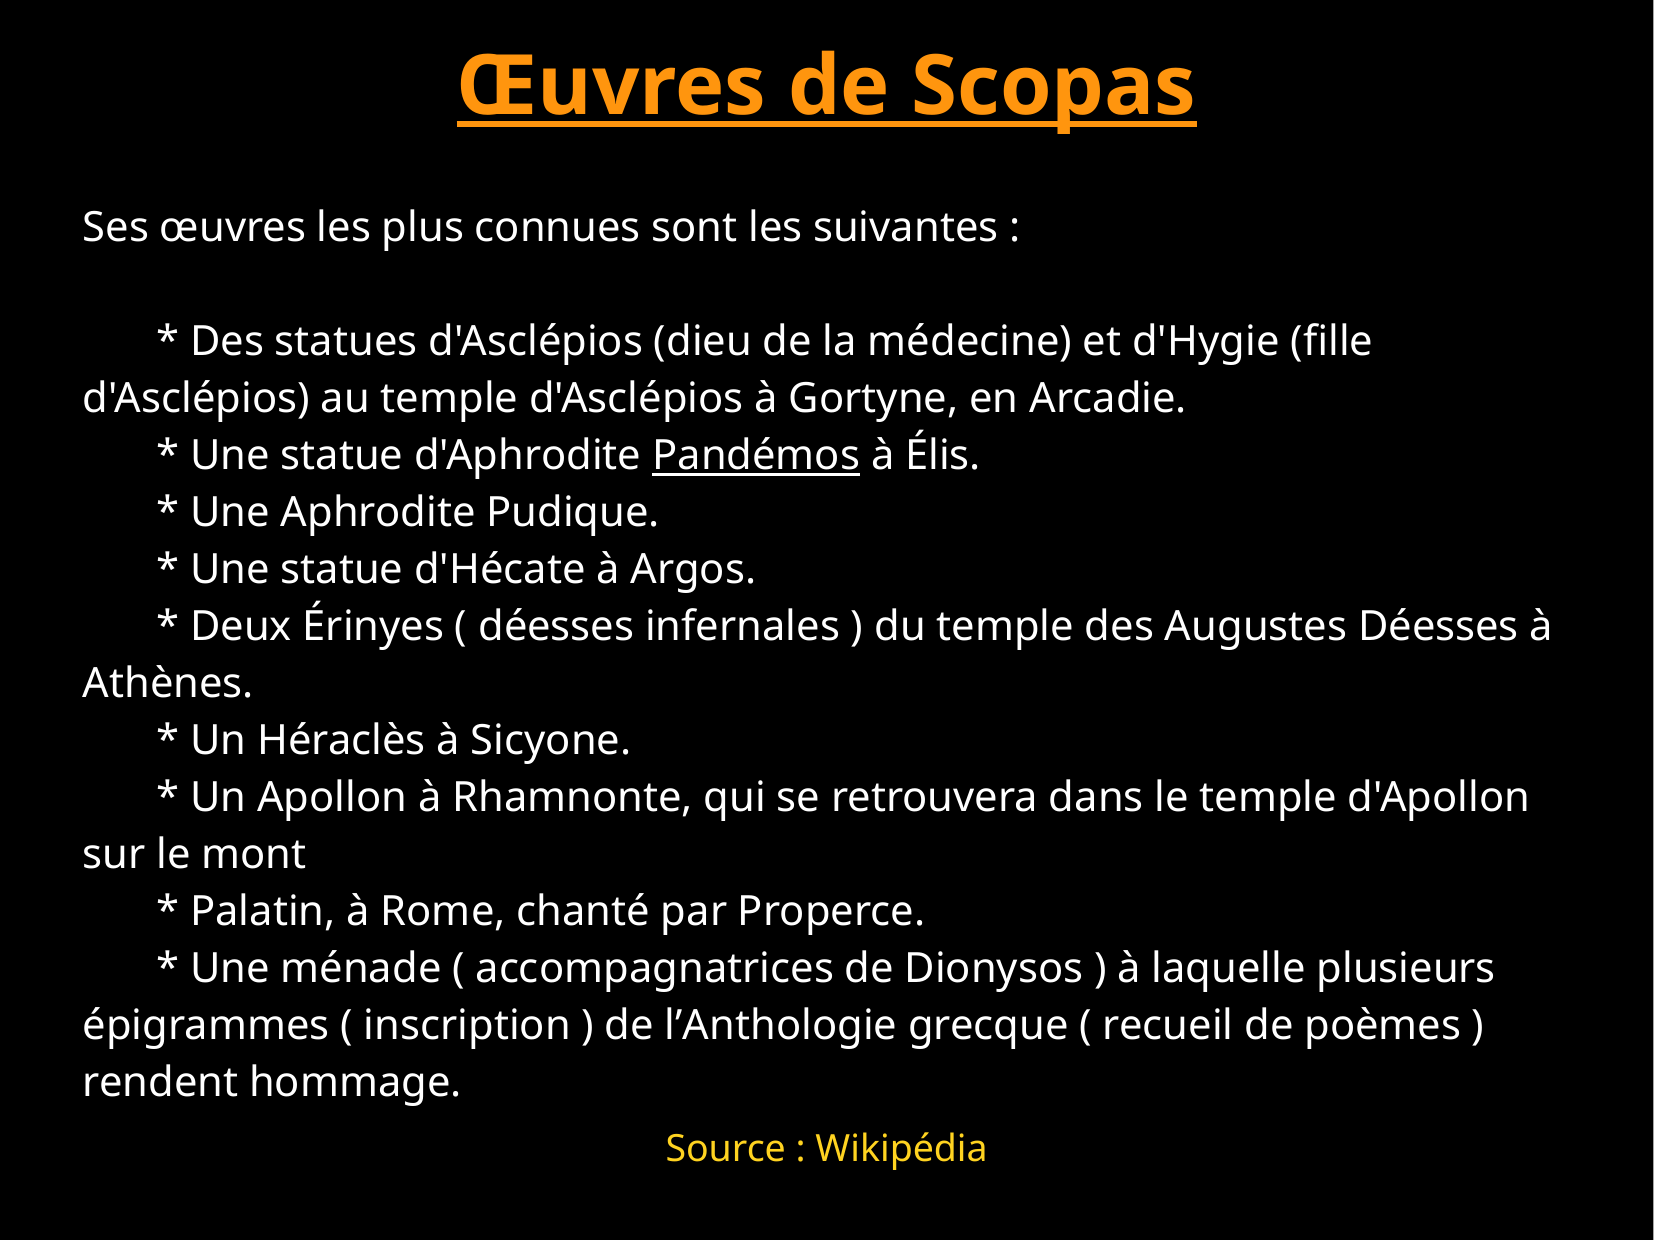

# Œuvres de Scopas
Ses œuvres les plus connues sont les suivantes :
	* Des statues d'Asclépios (dieu de la médecine) et d'Hygie (fille d'Asclépios) au temple d'Asclépios à Gortyne, en Arcadie.
	* Une statue d'Aphrodite Pandémos à Élis.
	* Une Aphrodite Pudique.
	* Une statue d'Hécate à Argos.
	* Deux Érinyes ( déesses infernales ) du temple des Augustes Déesses à Athènes.
	* Un Héraclès à Sicyone.
	* Un Apollon à Rhamnonte, qui se retrouvera dans le temple d'Apollon sur le mont
	* Palatin, à Rome, chanté par Properce.
	* Une ménade ( accompagnatrices de Dionysos ) à laquelle plusieurs épigrammes ( inscription ) de l’Anthologie grecque ( recueil de poèmes ) rendent hommage.
Source : Wikipédia